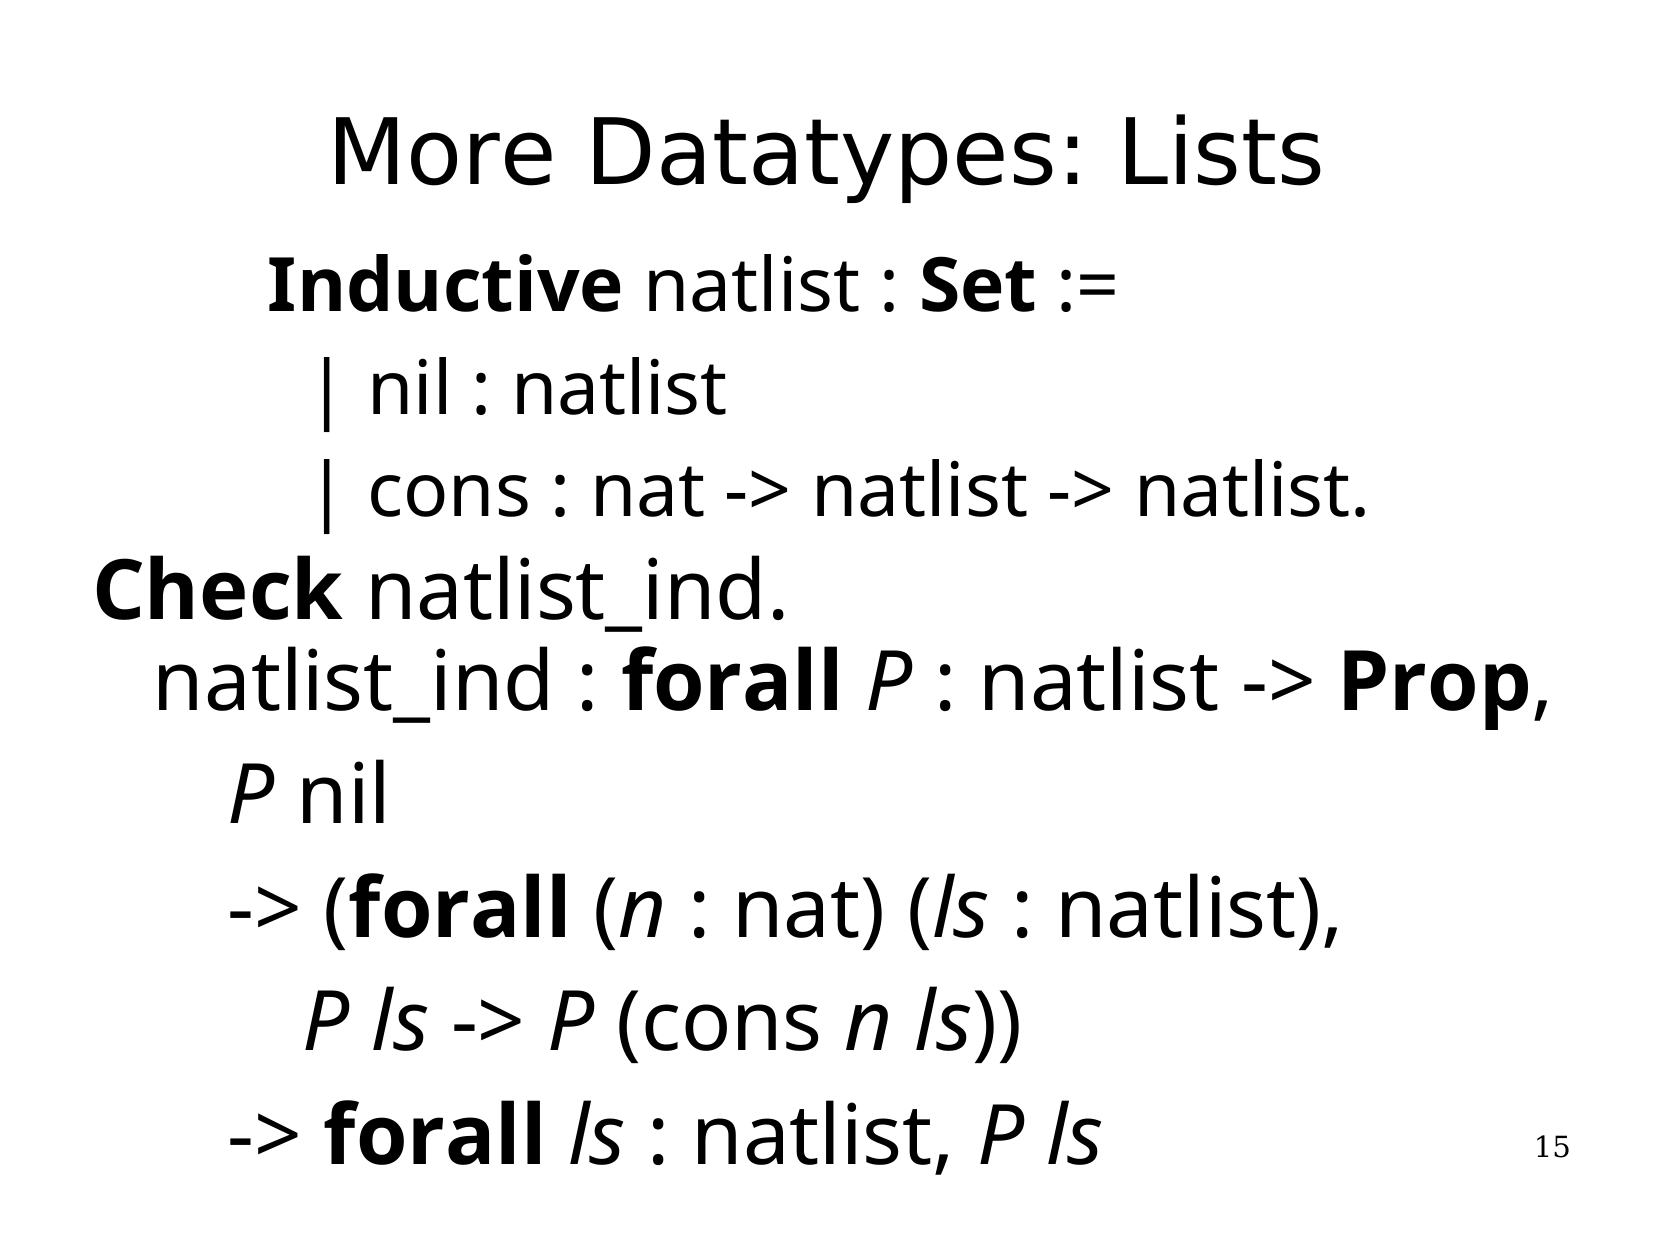

# More Datatypes: Lists
Inductive natlist : Set :=
 | nil : natlist
 | cons : nat -> natlist -> natlist.
Check natlist_ind.
natlist_ind : forall P : natlist -> Prop,
	P nil
	-> (forall (n : nat) (ls : natlist),
		P ls -> P (cons n ls))
	-> forall ls : natlist, P ls
15